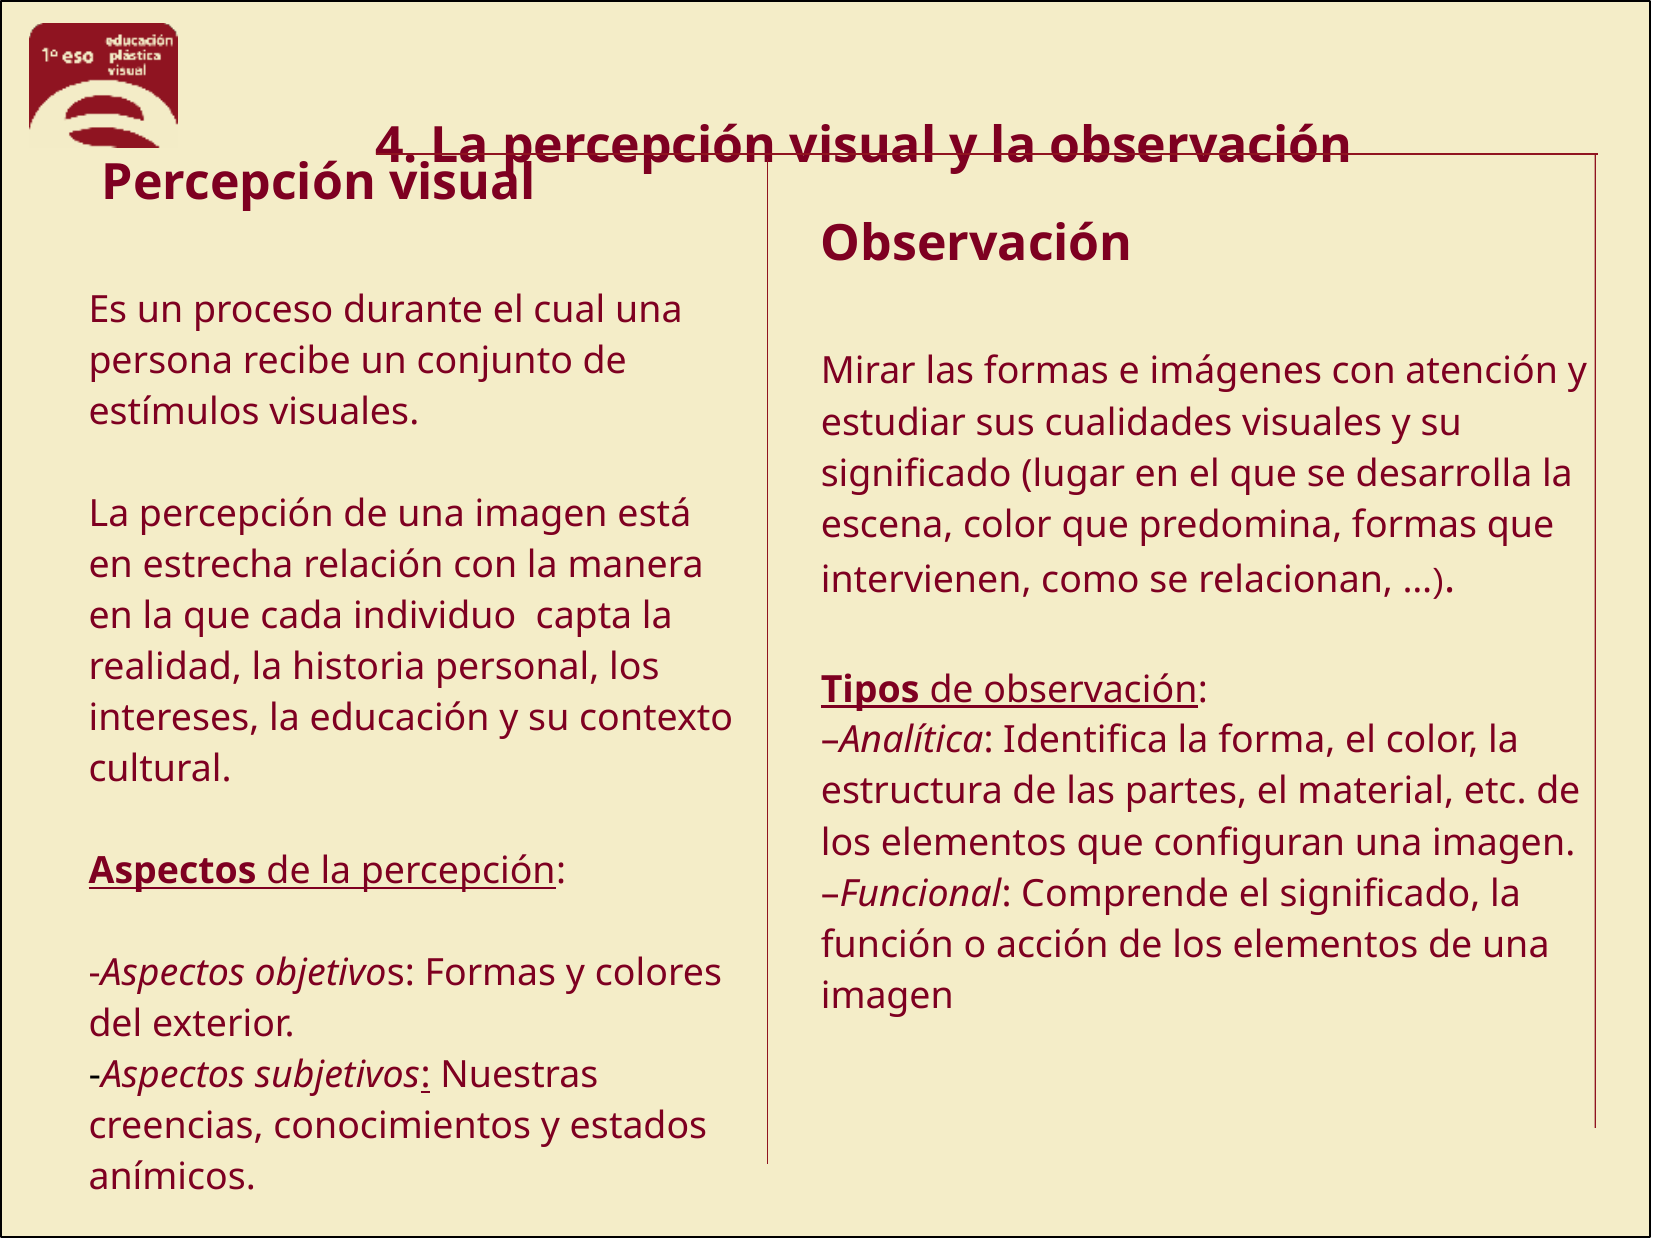

4. La percepción visual y la observación
 Percepción visual
Es un proceso durante el cual una persona recibe un conjunto de estímulos visuales.
La percepción de una imagen está en estrecha relación con la manera en la que cada individuo capta la realidad, la historia personal, los intereses, la educación y su contexto cultural.
Aspectos de la percepción:
-Aspectos objetivos: Formas y colores del exterior.
-Aspectos subjetivos: Nuestras creencias, conocimientos y estados anímicos.
Observación
Mirar las formas e imágenes con atención y estudiar sus cualidades visuales y su significado (lugar en el que se desarrolla la escena, color que predomina, formas que intervienen, como se relacionan, …).
Tipos de observación:
–Analítica: Identifica la forma, el color, la estructura de las partes, el material, etc. de los elementos que configuran una imagen.
–Funcional: Comprende el significado, la función o acción de los elementos de una imagen
#